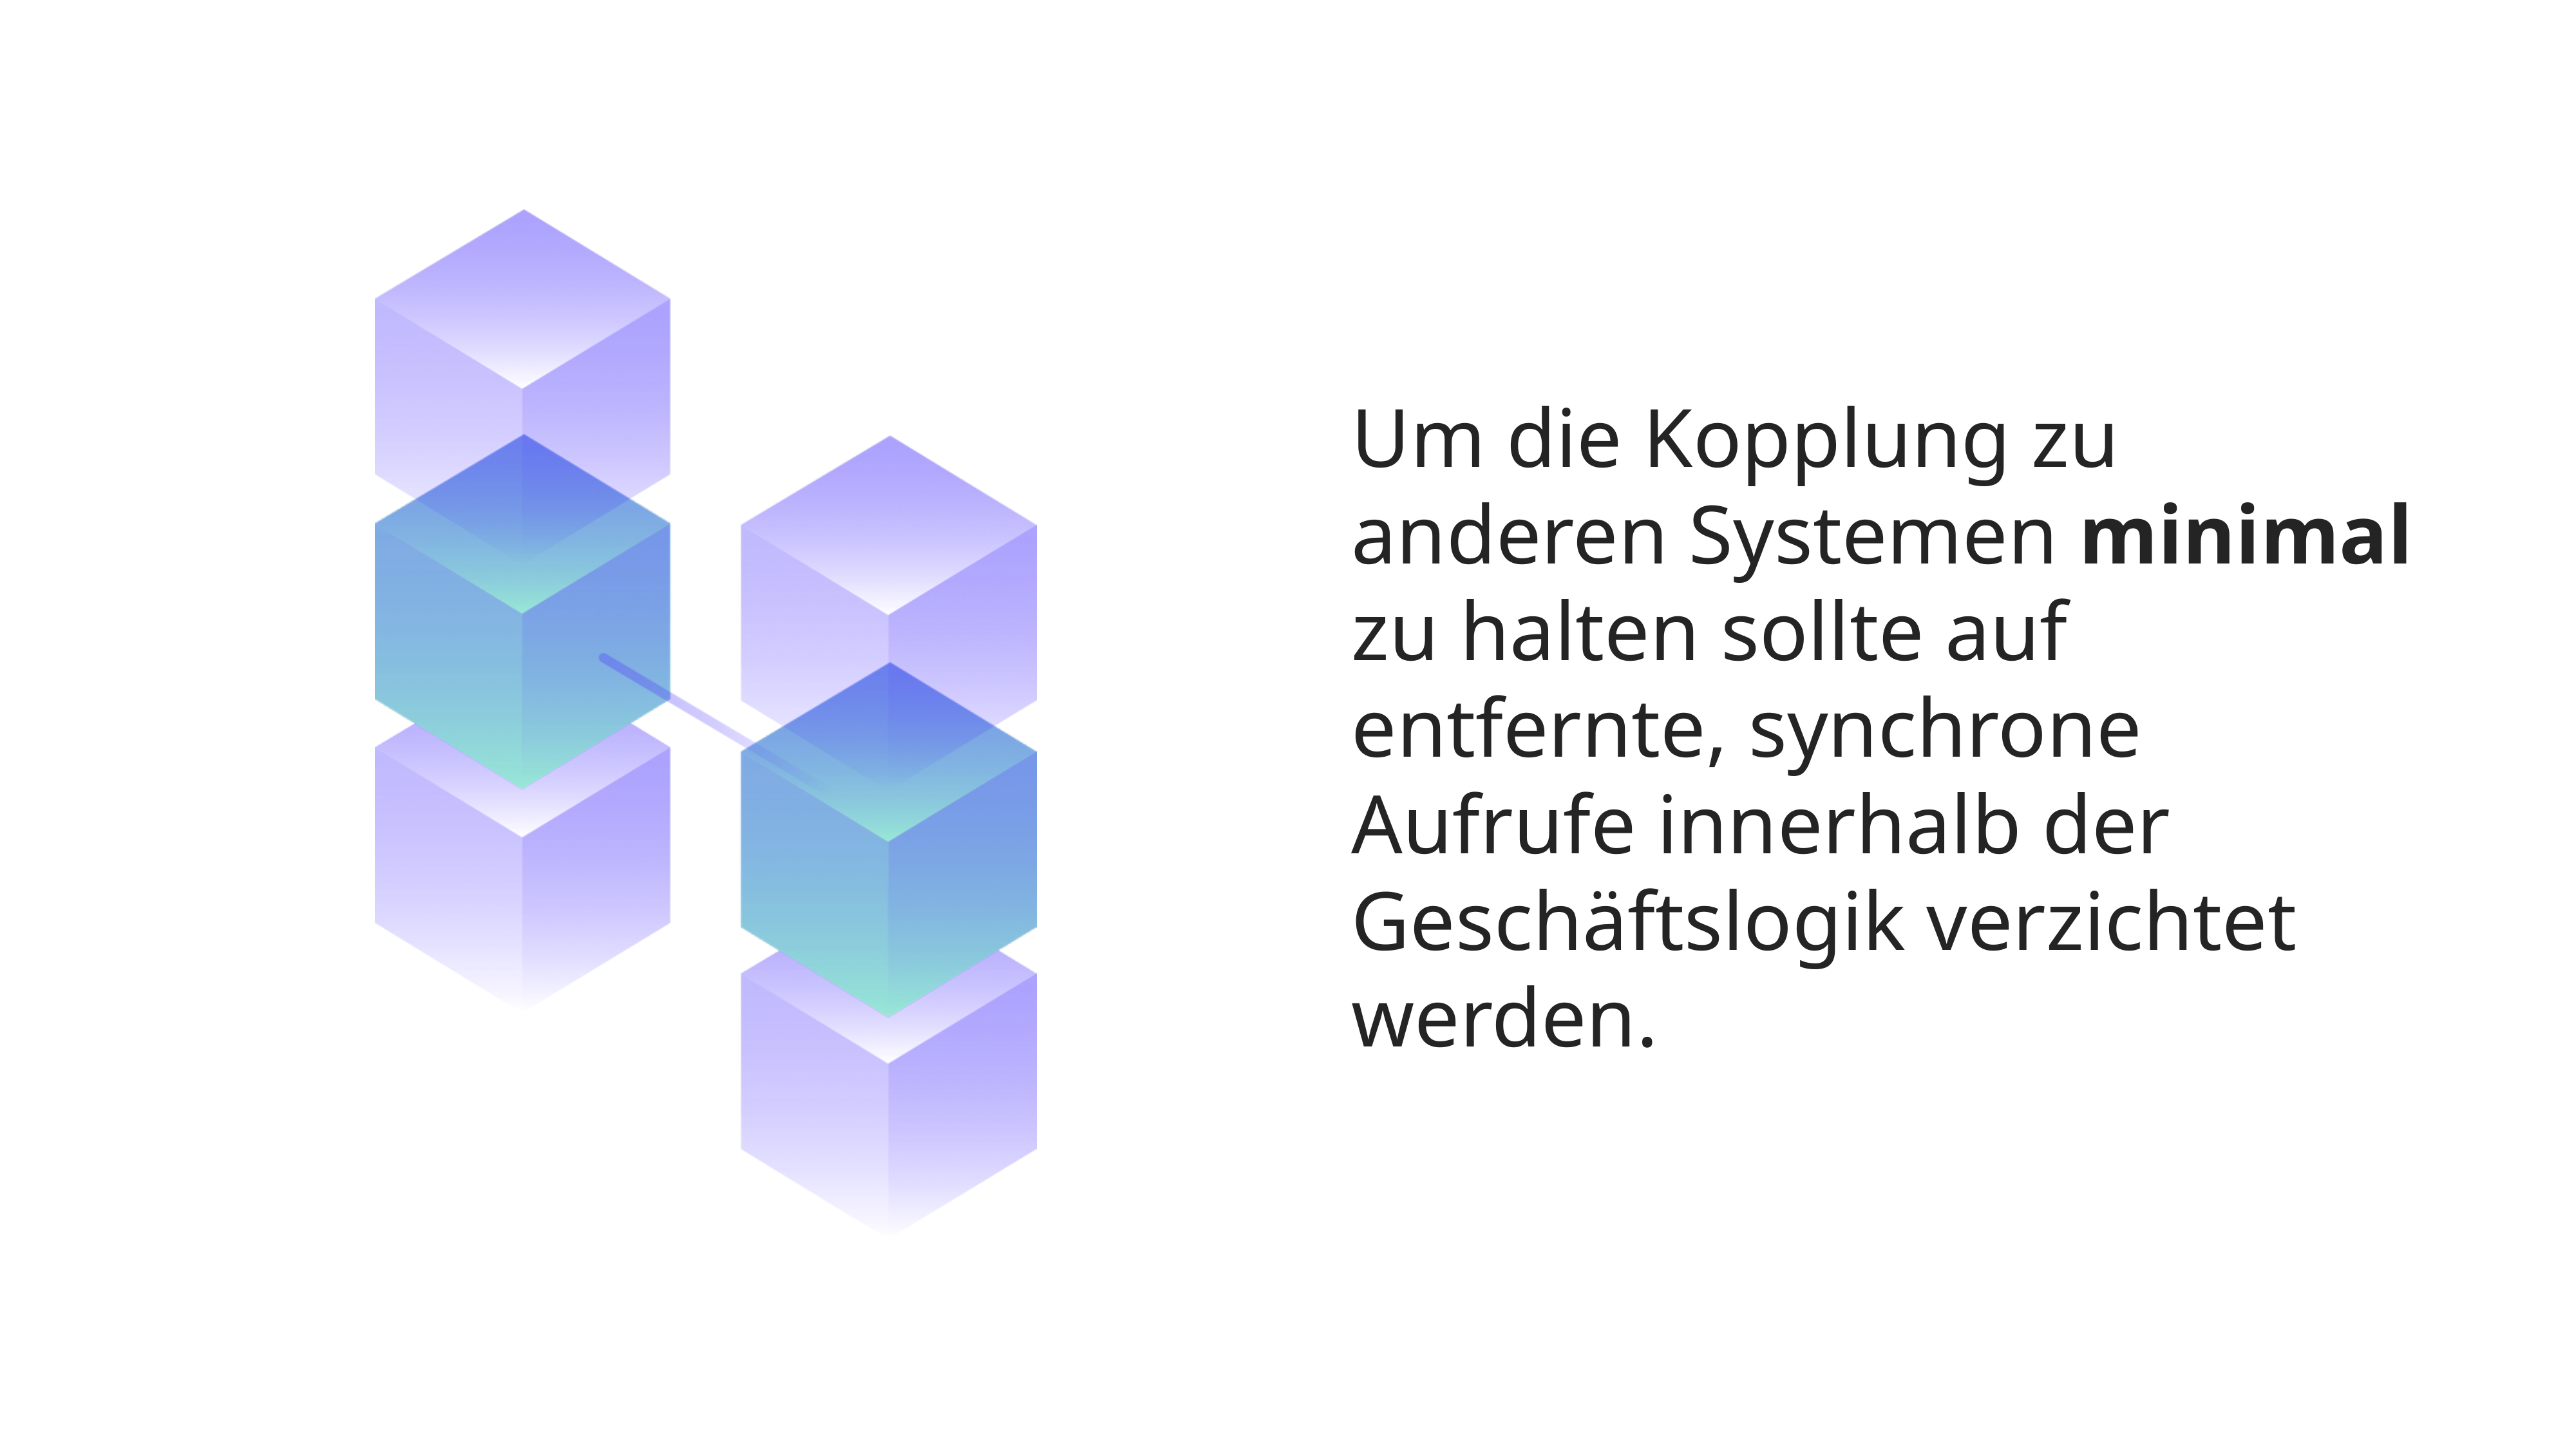

# Um die Kopplung zu anderen Systemen minimal zu halten sollte auf entfernte, synchrone Aufrufe innerhalb der Geschäftslogik verzichtet werden.